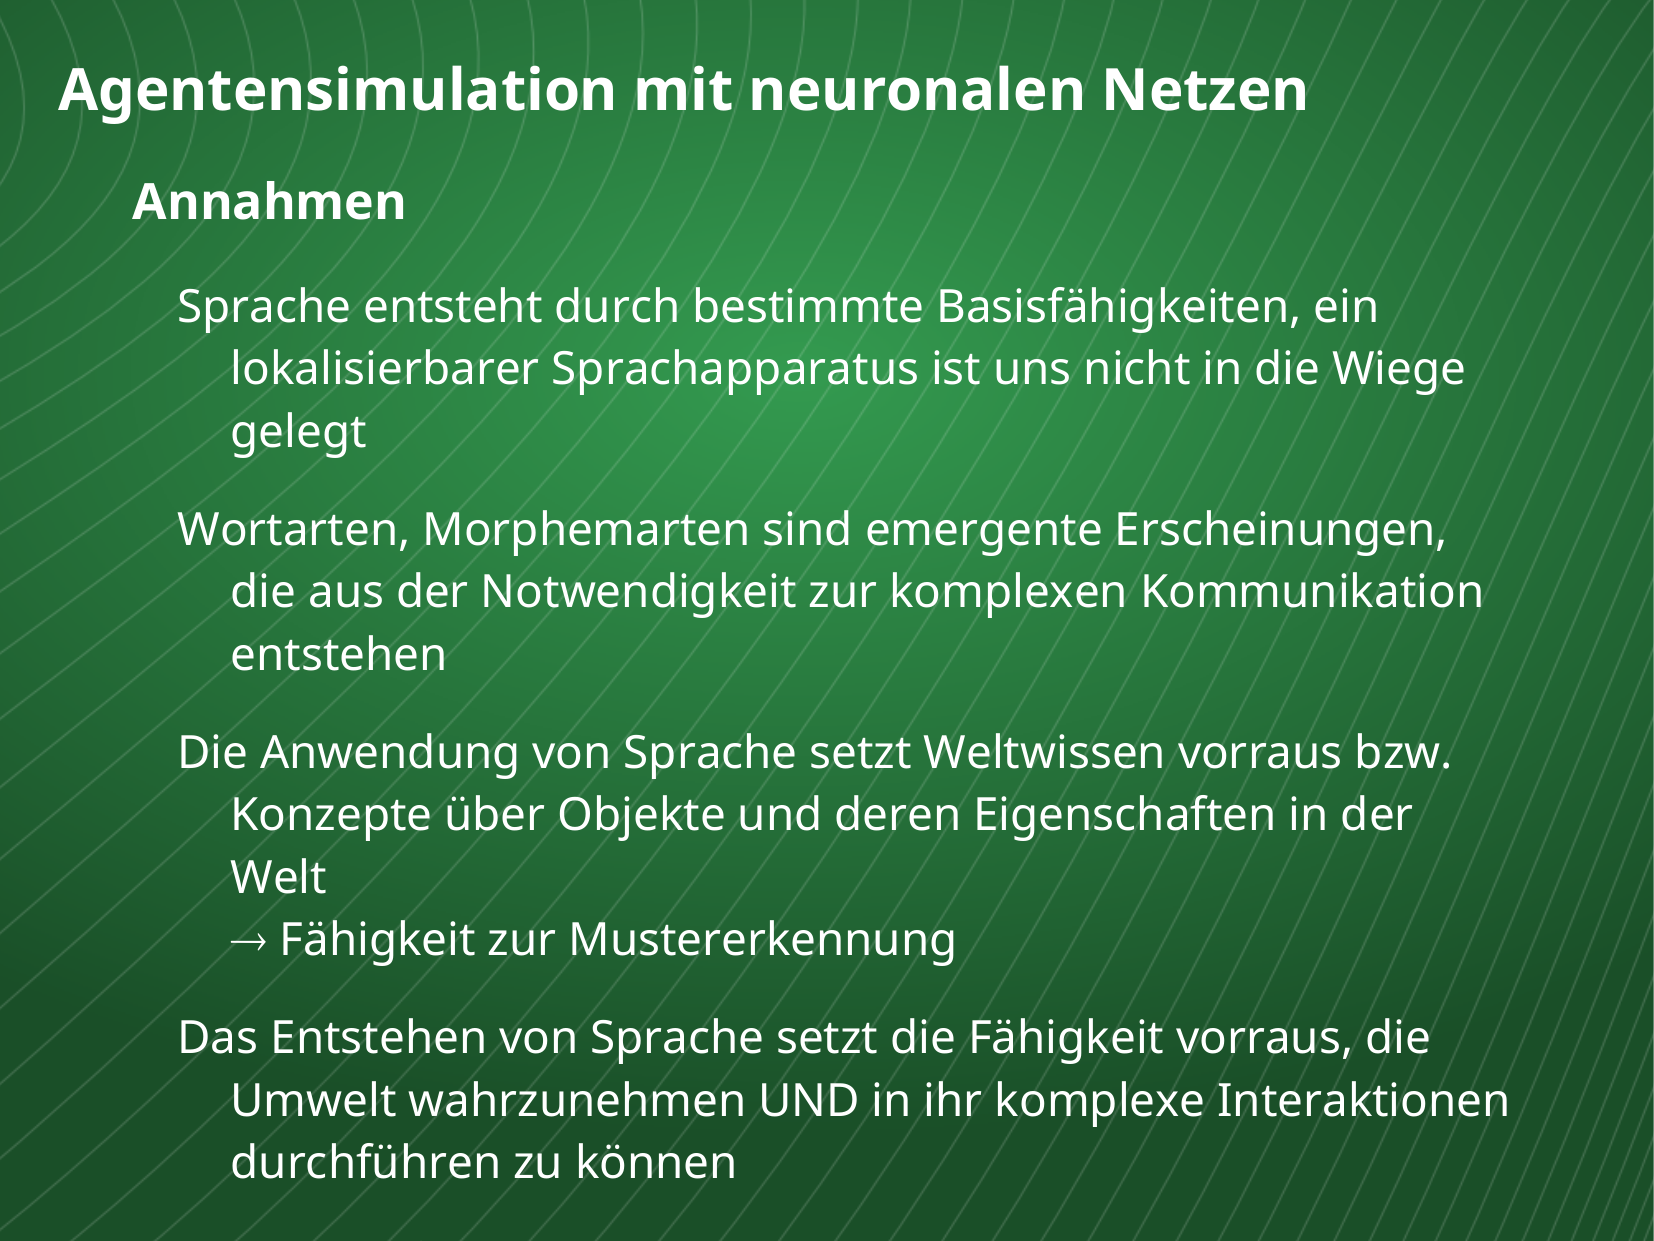

Agentensimulation mit neuronalen Netzen
Annahmen
Sprache entsteht durch bestimmte Basisfähigkeiten, ein lokalisierbarer Sprachapparatus ist uns nicht in die Wiege gelegt
Wortarten, Morphemarten sind emergente Erscheinungen, die aus der Notwendigkeit zur komplexen Kommunikation entstehen
Die Anwendung von Sprache setzt Weltwissen vorraus bzw. Konzepte über Objekte und deren Eigenschaften in der Welt
 Fähigkeit zur Mustererkennung
Das Entstehen von Sprache setzt die Fähigkeit vorraus, die Umwelt wahrzunehmen UND in ihr komplexe Interaktionen durchführen zu können
Die Sprachfähigkeit kann nur erlernt, aber nicht durch endliche Dateneinträge eingegeben werden